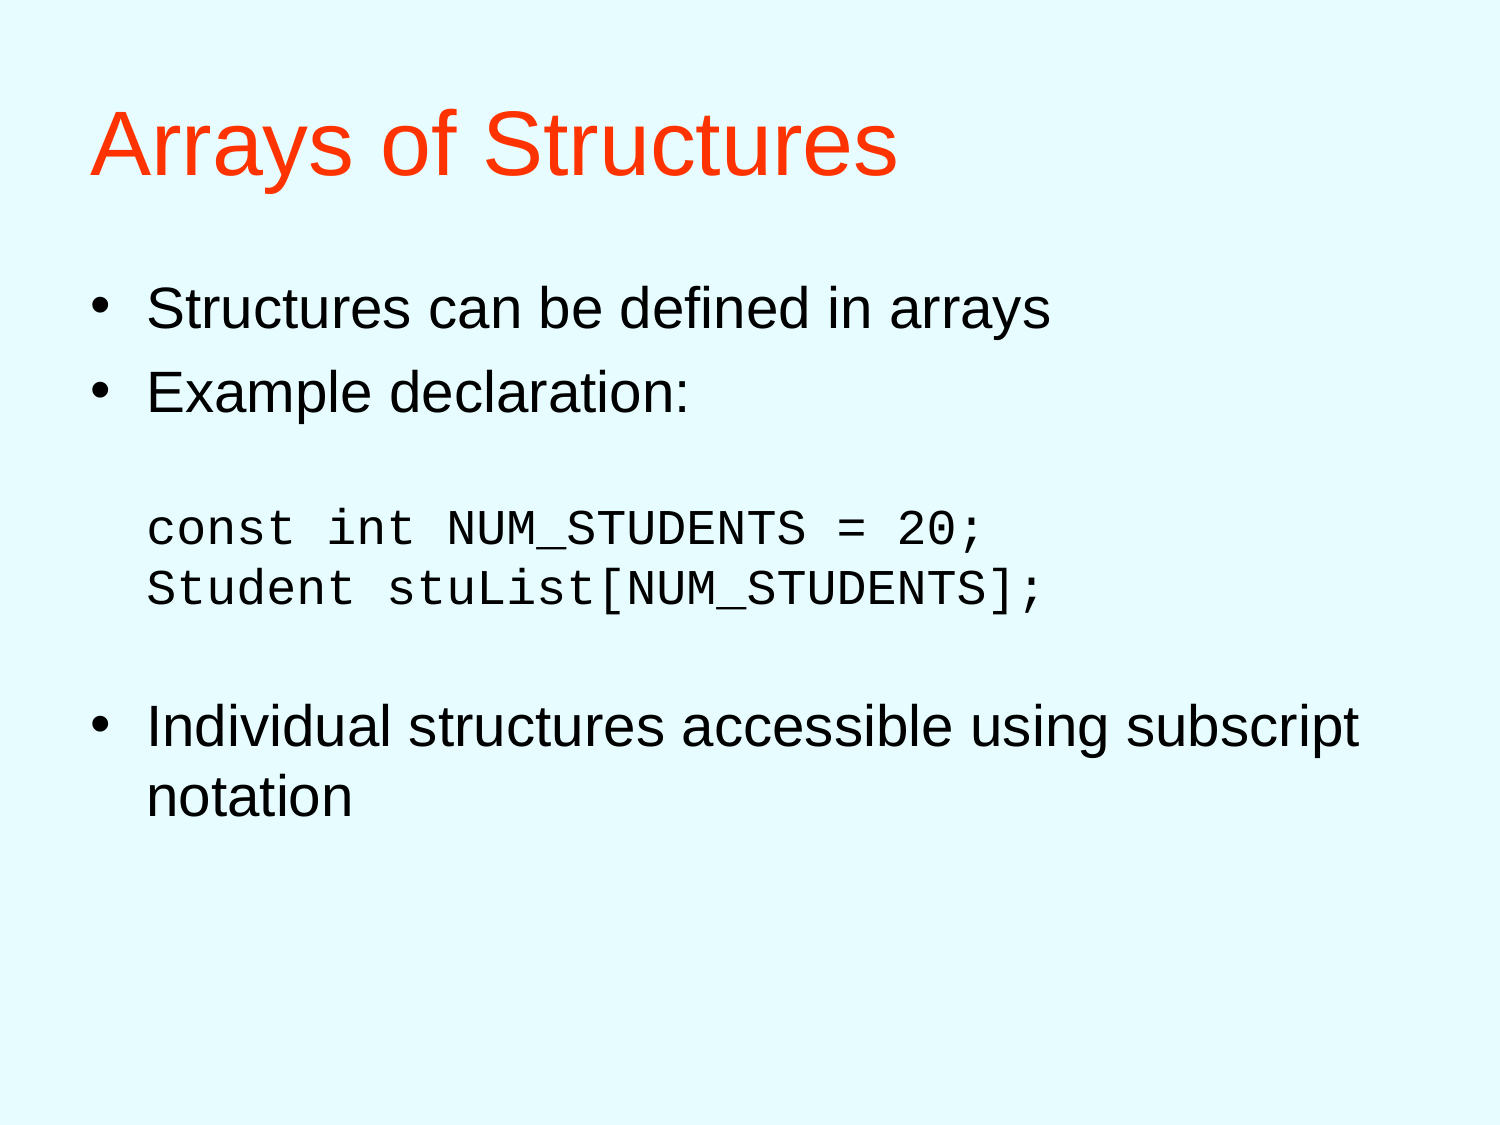

# Arrays of Structures
Structures can be defined in arrays
Example declaration:
const int NUM_STUDENTS = 20;
Student stuList[NUM_STUDENTS];
Individual structures accessible using subscript notation